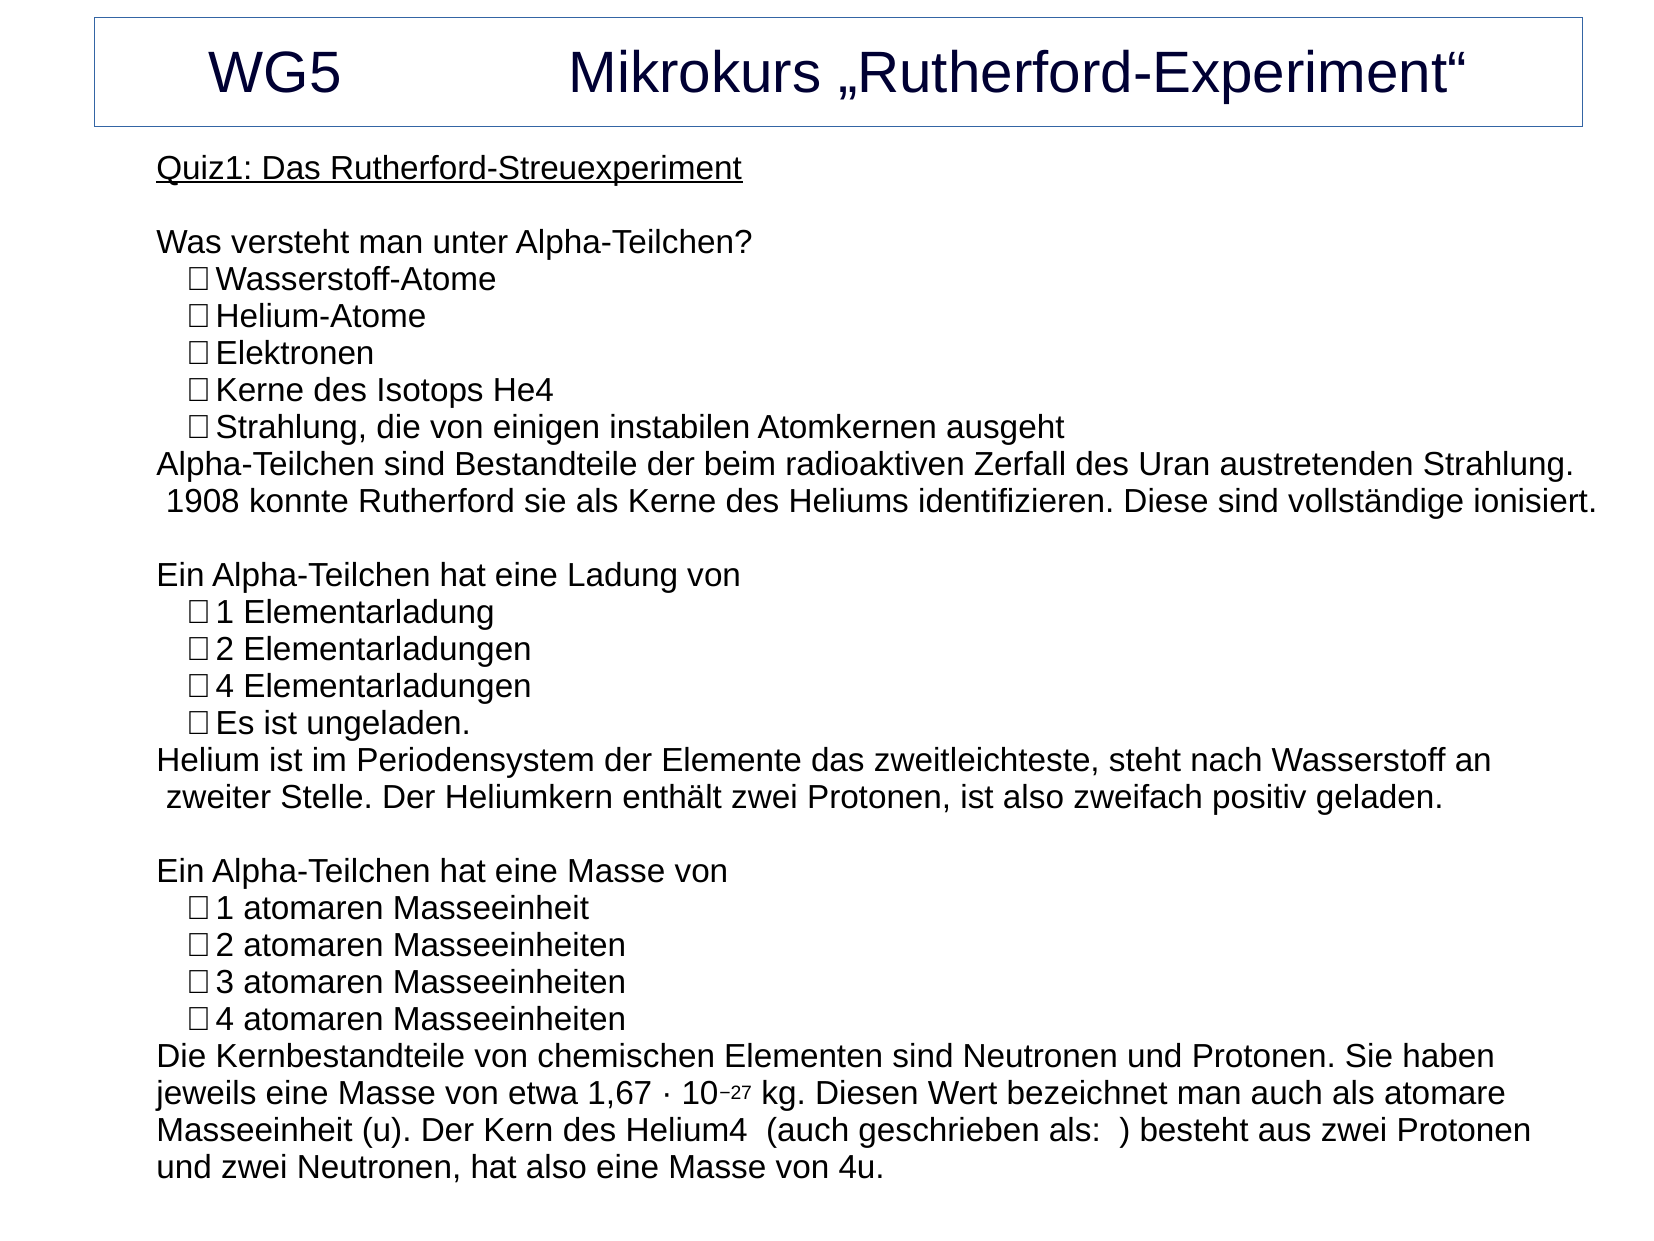

# WG5 Mikrokurs „Rutherford-Experiment“
Quiz1: Das Rutherford-Streuexperiment
Was versteht man unter Alpha-Teilchen?
		Wasserstoff-Atome
		Helium-Atome
		Elektronen
		Kerne des Isotops He4
		Strahlung, die von einigen instabilen Atomkernen ausgeht
Alpha-Teilchen sind Bestandteile der beim radioaktiven Zerfall des Uran austretenden Strahlung.
 1908 konnte Rutherford sie als Kerne des Heliums identifizieren. Diese sind vollständige ionisiert.
Ein Alpha-Teilchen hat eine Ladung von
		1 Elementarladung
		2 Elementarladungen
		4 Elementarladungen
		Es ist ungeladen.
Helium ist im Periodensystem der Elemente das zweitleichteste, steht nach Wasserstoff an
 zweiter Stelle. Der Heliumkern enthält zwei Protonen, ist also zweifach positiv geladen.
Ein Alpha-Teilchen hat eine Masse von
		1 atomaren Masseeinheit
		2 atomaren Masseeinheiten
		3 atomaren Masseeinheiten
		4 atomaren Masseeinheiten
Die Kernbestandteile von chemischen Elementen sind Neutronen und Protonen. Sie haben
jeweils eine Masse von etwa 1,67 · 10−27 kg. Diesen Wert bezeichnet man auch als atomare
Masseeinheit (u). Der Kern des Helium4 (auch geschrieben als: ) besteht aus zwei Protonen
und zwei Neutronen, hat also eine Masse von 4u.